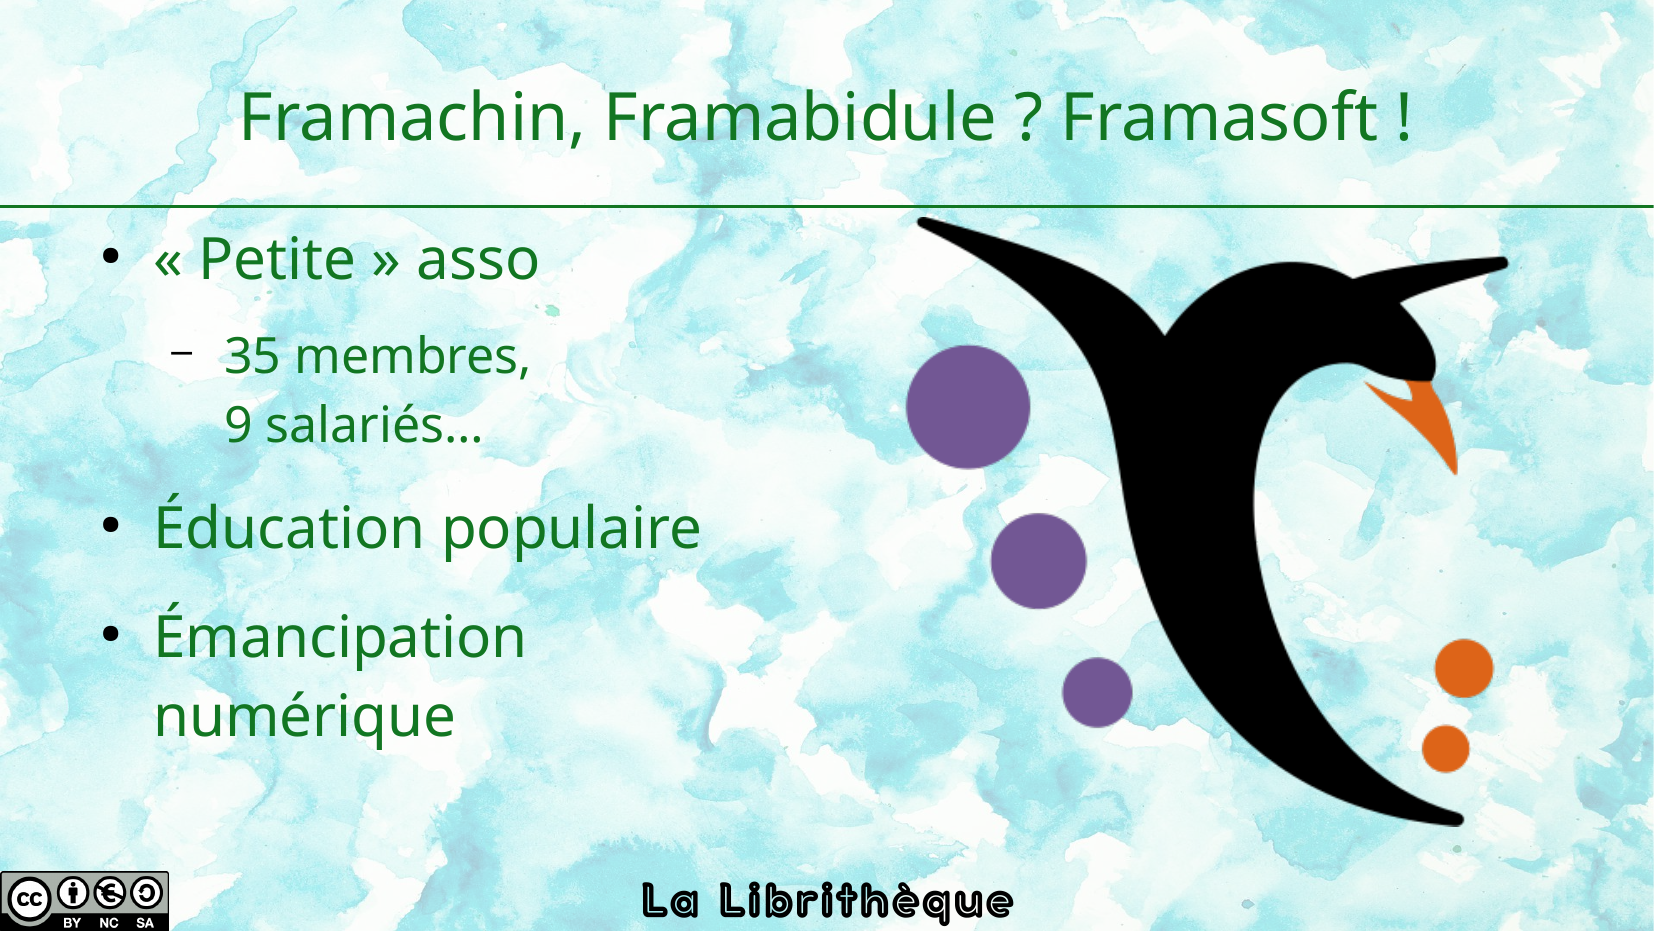

# Framachin, Framabidule ? Framasoft !
« Petite » asso
35 membres,
9 salariés…
Éducation populaire
Émancipation numérique